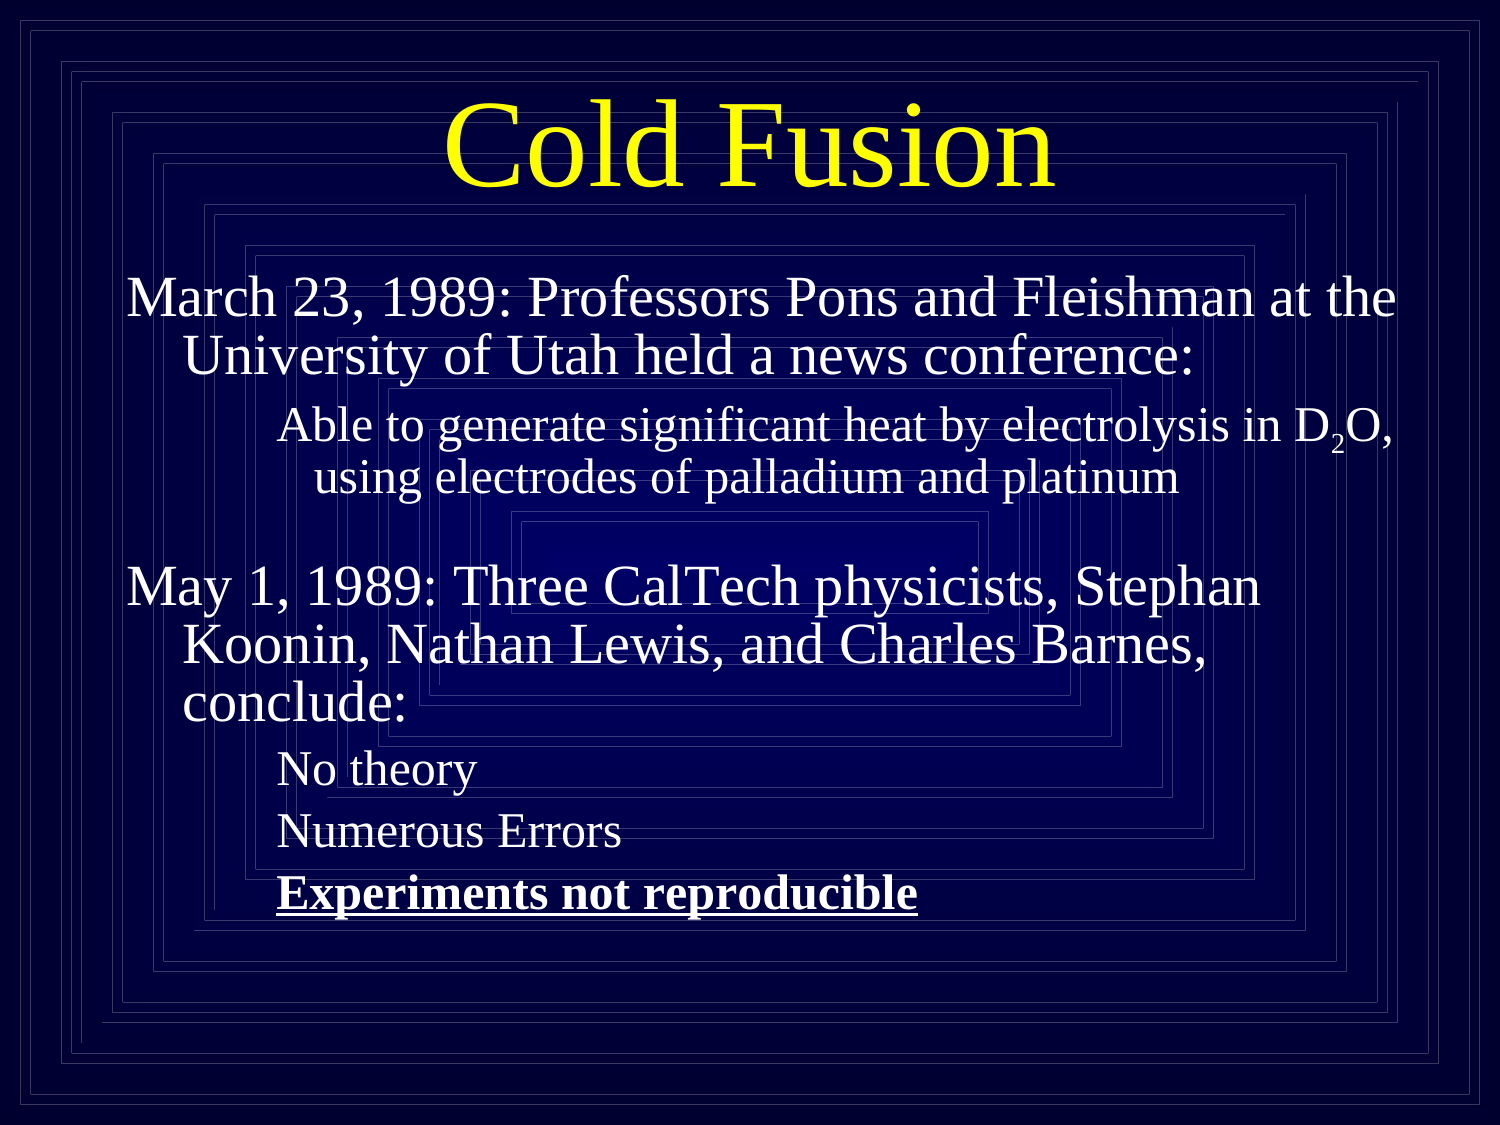

# Cold Fusion
March 23, 1989: Professors Pons and Fleishman at the University of Utah held a news conference:
Able to generate significant heat by electrolysis in D2O, using electrodes of palladium and platinum
May 1, 1989: Three CalTech physicists, Stephan Koonin, Nathan Lewis, and Charles Barnes, conclude:
No theory
Numerous Errors
Experiments not reproducible